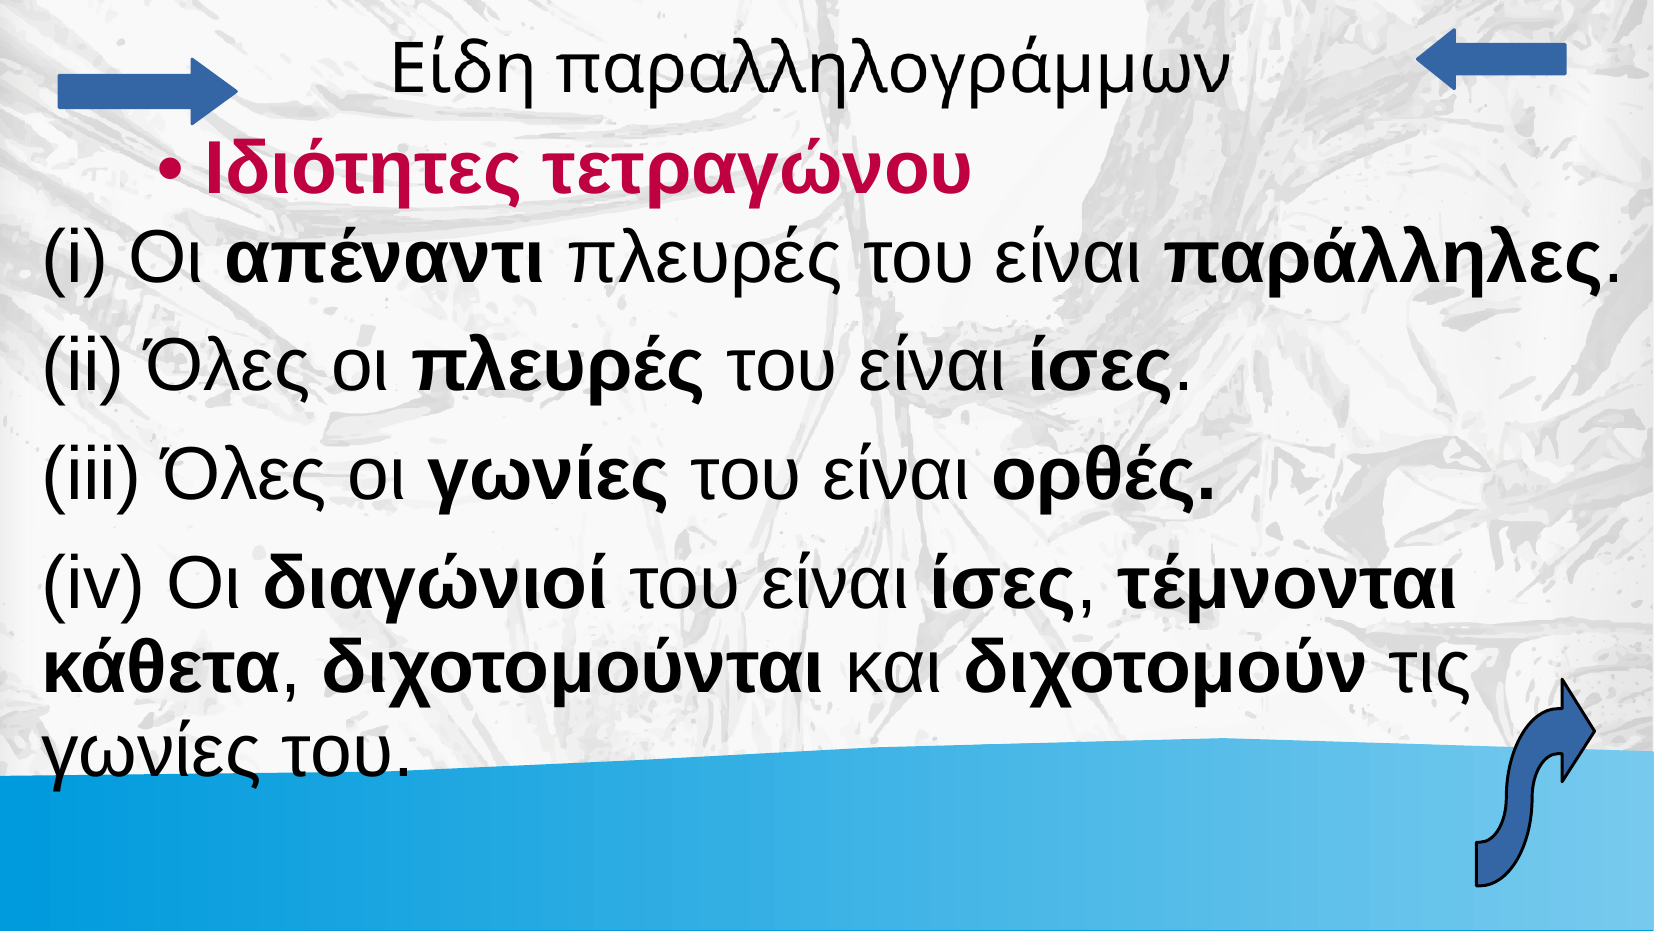

• Ιδιότητες τετραγώνου
(i) Οι απέναντι πλευρές του είναι παράλληλες.
(ii) Όλες οι πλευρές του είναι ίσες.
(iii) Όλες οι γωνίες του είναι ορθές.
(iv) Οι διαγώνιοί του είναι ίσες, τέμνονται κάθετα, διχοτομούνται και διχοτομούν τις γωνίες του.